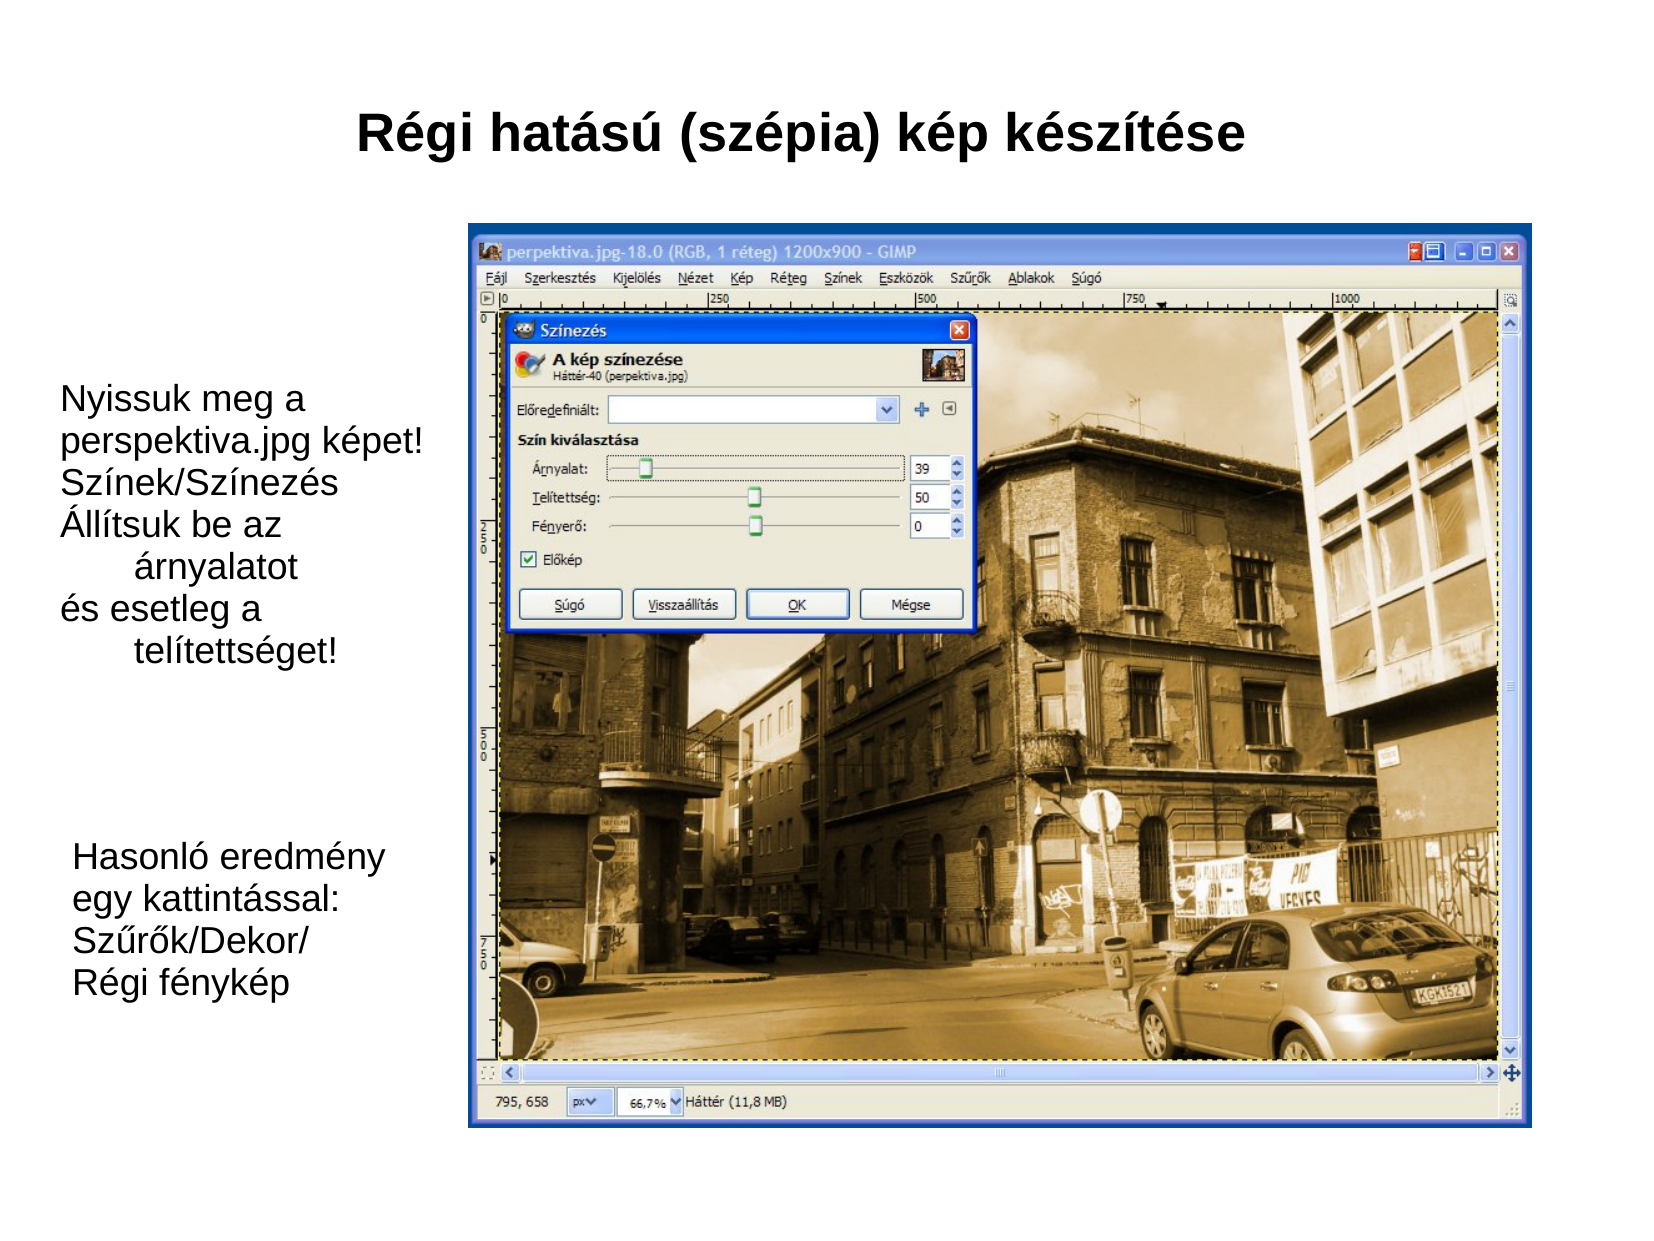

Régi hatású (szépia) kép készítése
Nyissuk meg a
perspektiva.jpg képet!
Színek/Színezés
Állítsuk be az
	árnyalatot
és esetleg a
	telítettséget!
Hasonló eredmény
egy kattintással:
Szűrők/Dekor/
Régi fénykép